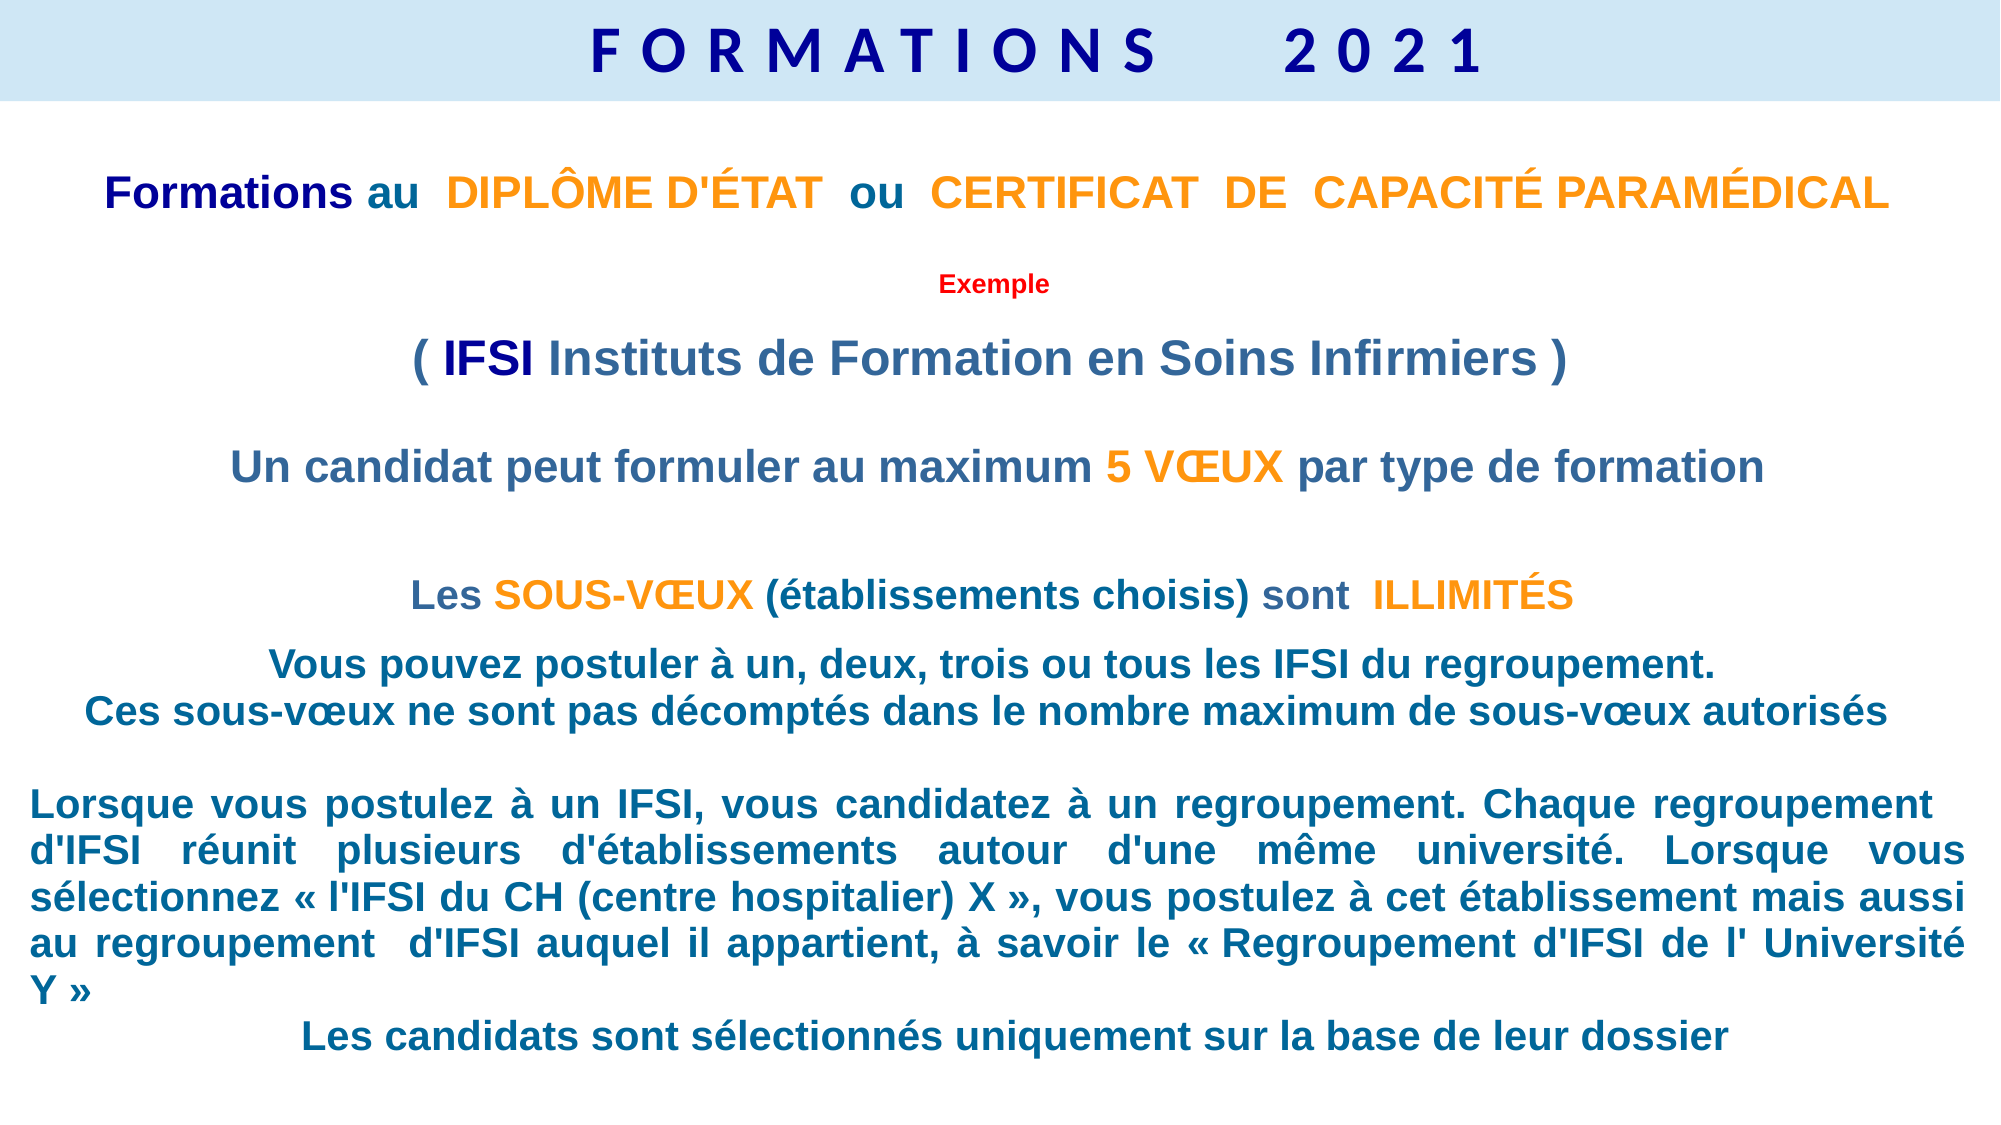

# FORMATIONS 2021
Formations au DIPLÔME D'ÉTAT ou CERTIFICAT DE CAPACITÉ PARAMÉDICAL
Exemple
( IFSI Instituts de Formation en Soins Infirmiers )
Un candidat peut formuler au maximum 5 VŒUX par type de formation
Les SOUS-VŒUX (établissements choisis) sont ILLIMITÉS
Vous pouvez postuler à un, deux, trois ou tous les IFSI du regroupement.
Ces sous-vœux ne sont pas décomptés dans le nombre maximum de sous-vœux autorisés
Lorsque vous postulez à un IFSI, vous candidatez à un regroupement. Chaque regroupement d'IFSI réunit plusieurs d'établissements autour d'une même université. Lorsque vous sélectionnez « l'IFSI du CH (centre hospitalier) X », vous postulez à cet établissement mais aussi au regroupement d'IFSI auquel il appartient, à savoir le « Regroupement d'IFSI de l' Université Y »
 Les candidats sont sélectionnés uniquement sur la base de leur dossier